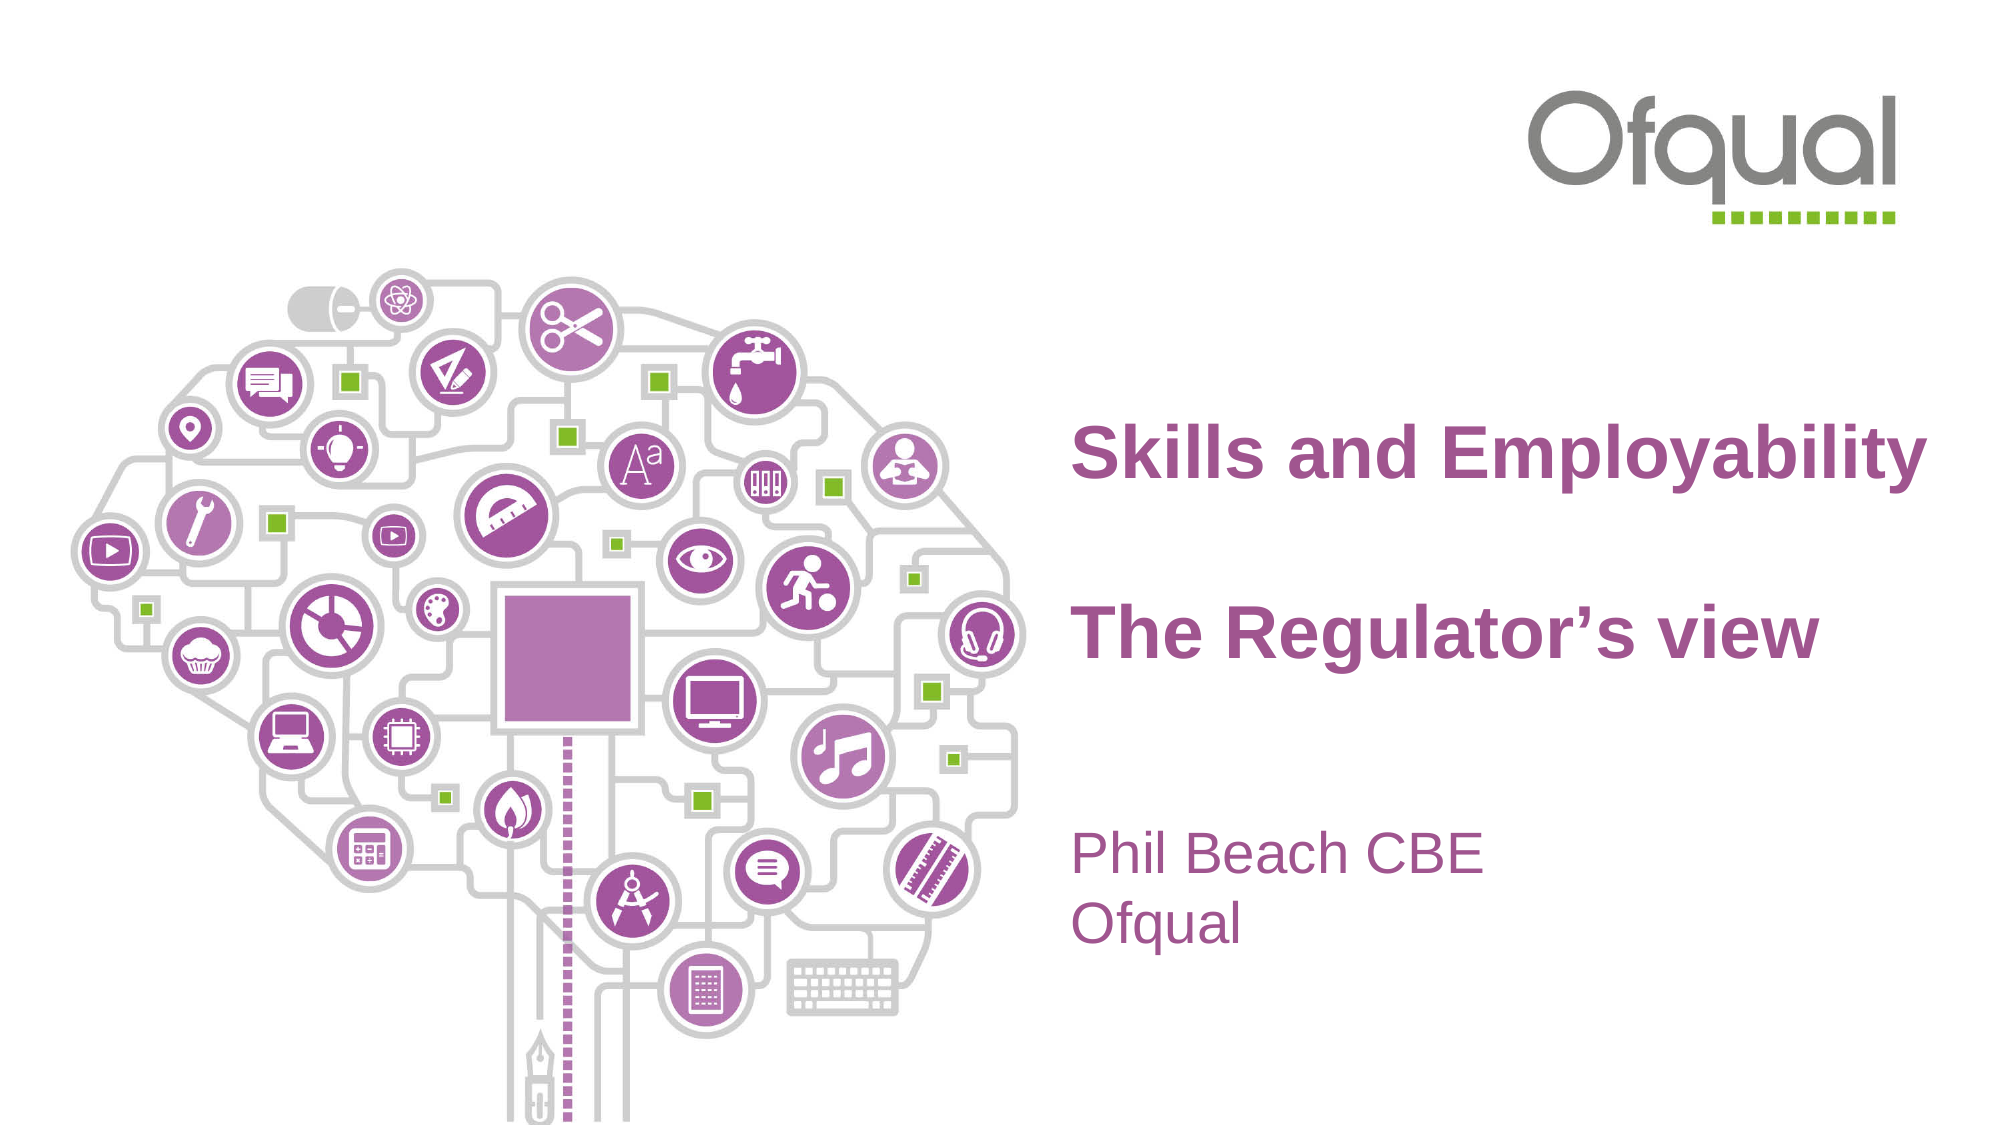

# Skills and Employability The Regulator’s view
Phil Beach CBE
Ofqual